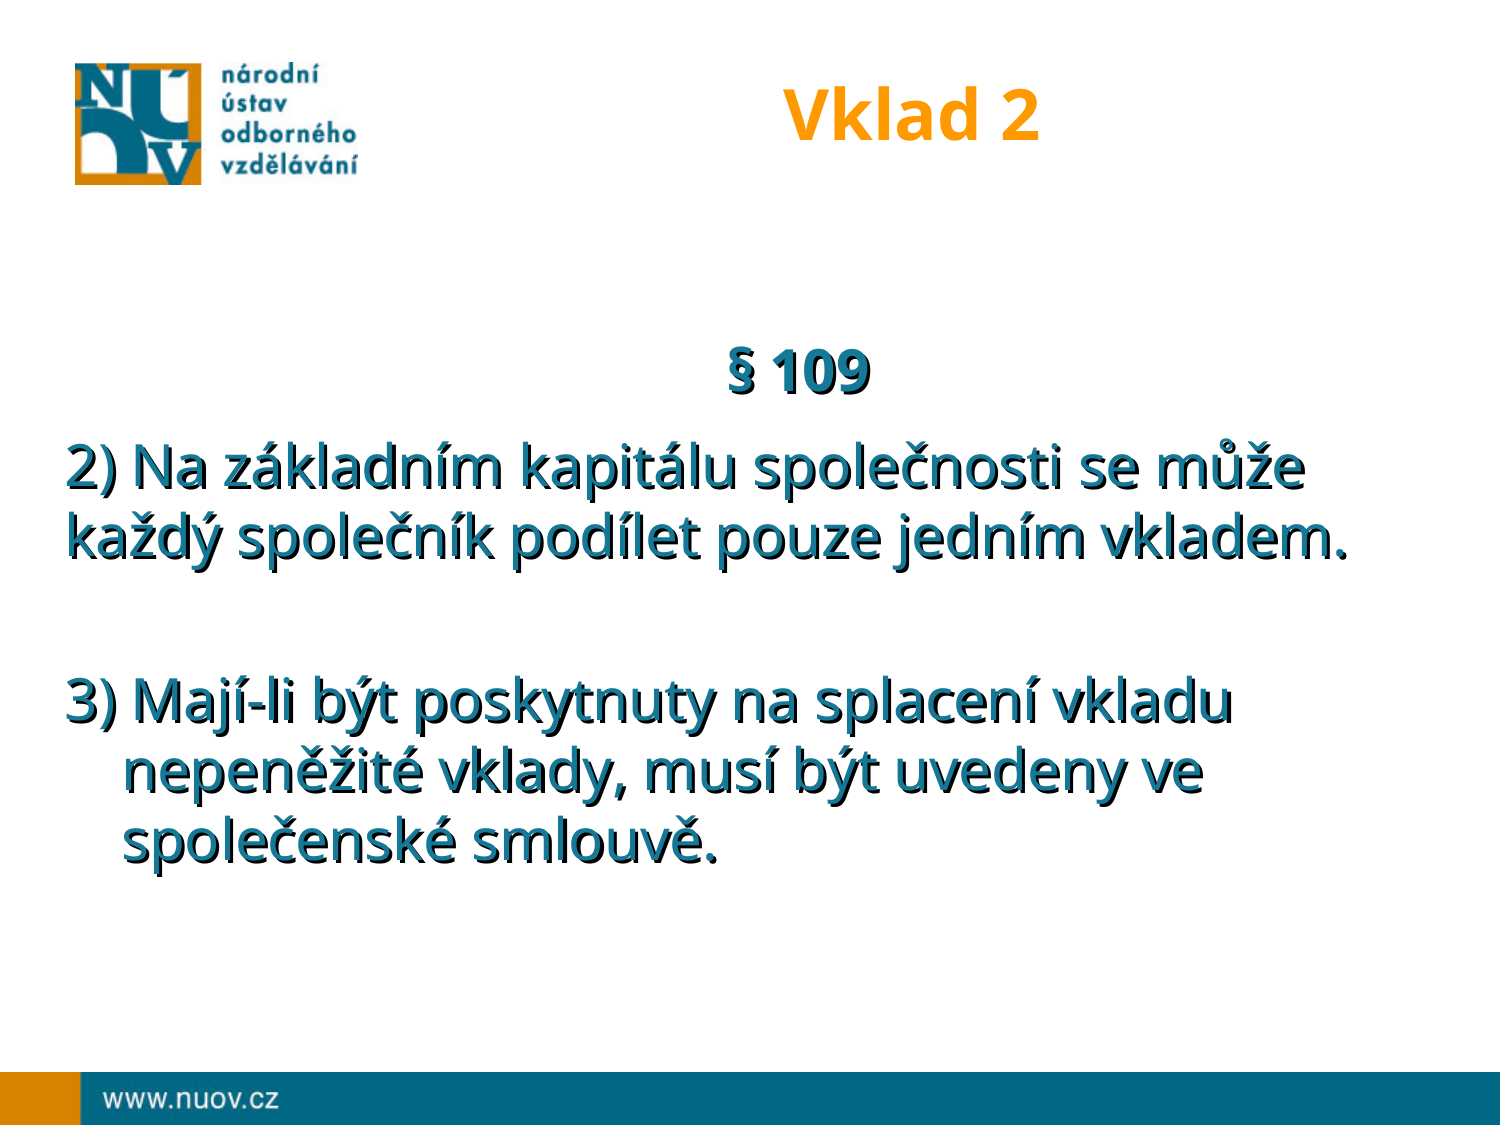

# Vklad 2
 § 109
2) Na základním kapitálu společnosti se může
každý společník podílet pouze jedním vkladem.
3) Mají-li být poskytnuty na splacení vkladu nepeněžité vklady, musí být uvedeny ve společenské smlouvě.